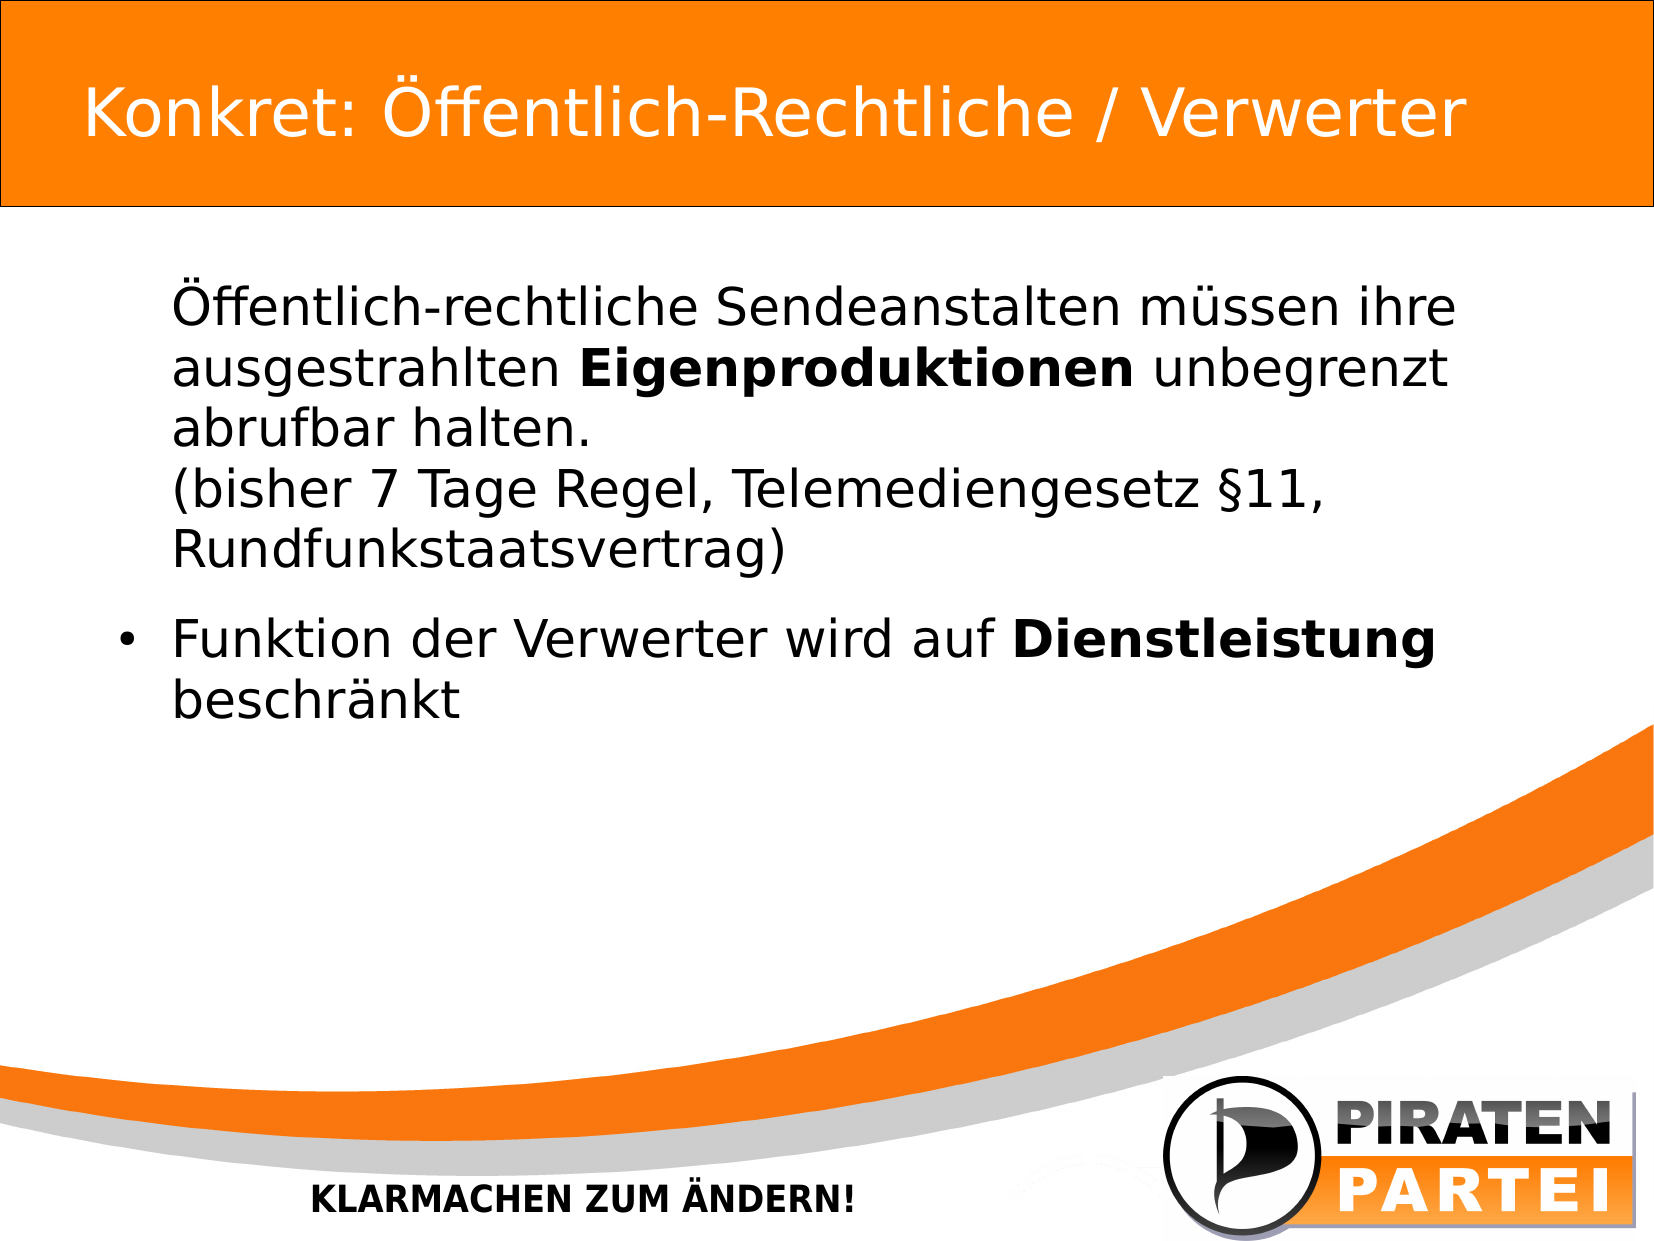

# Konkret: Öffentlich-Rechtliche / Verwerter
Öffentlich-rechtliche Sendeanstalten müssen ihre ausgestrahlten Eigenproduktionen unbegrenzt abrufbar halten. (bisher 7 Tage Regel, Telemediengesetz §11, Rundfunkstaatsvertrag)
Funktion der Verwerter wird auf Dienstleistung beschränkt